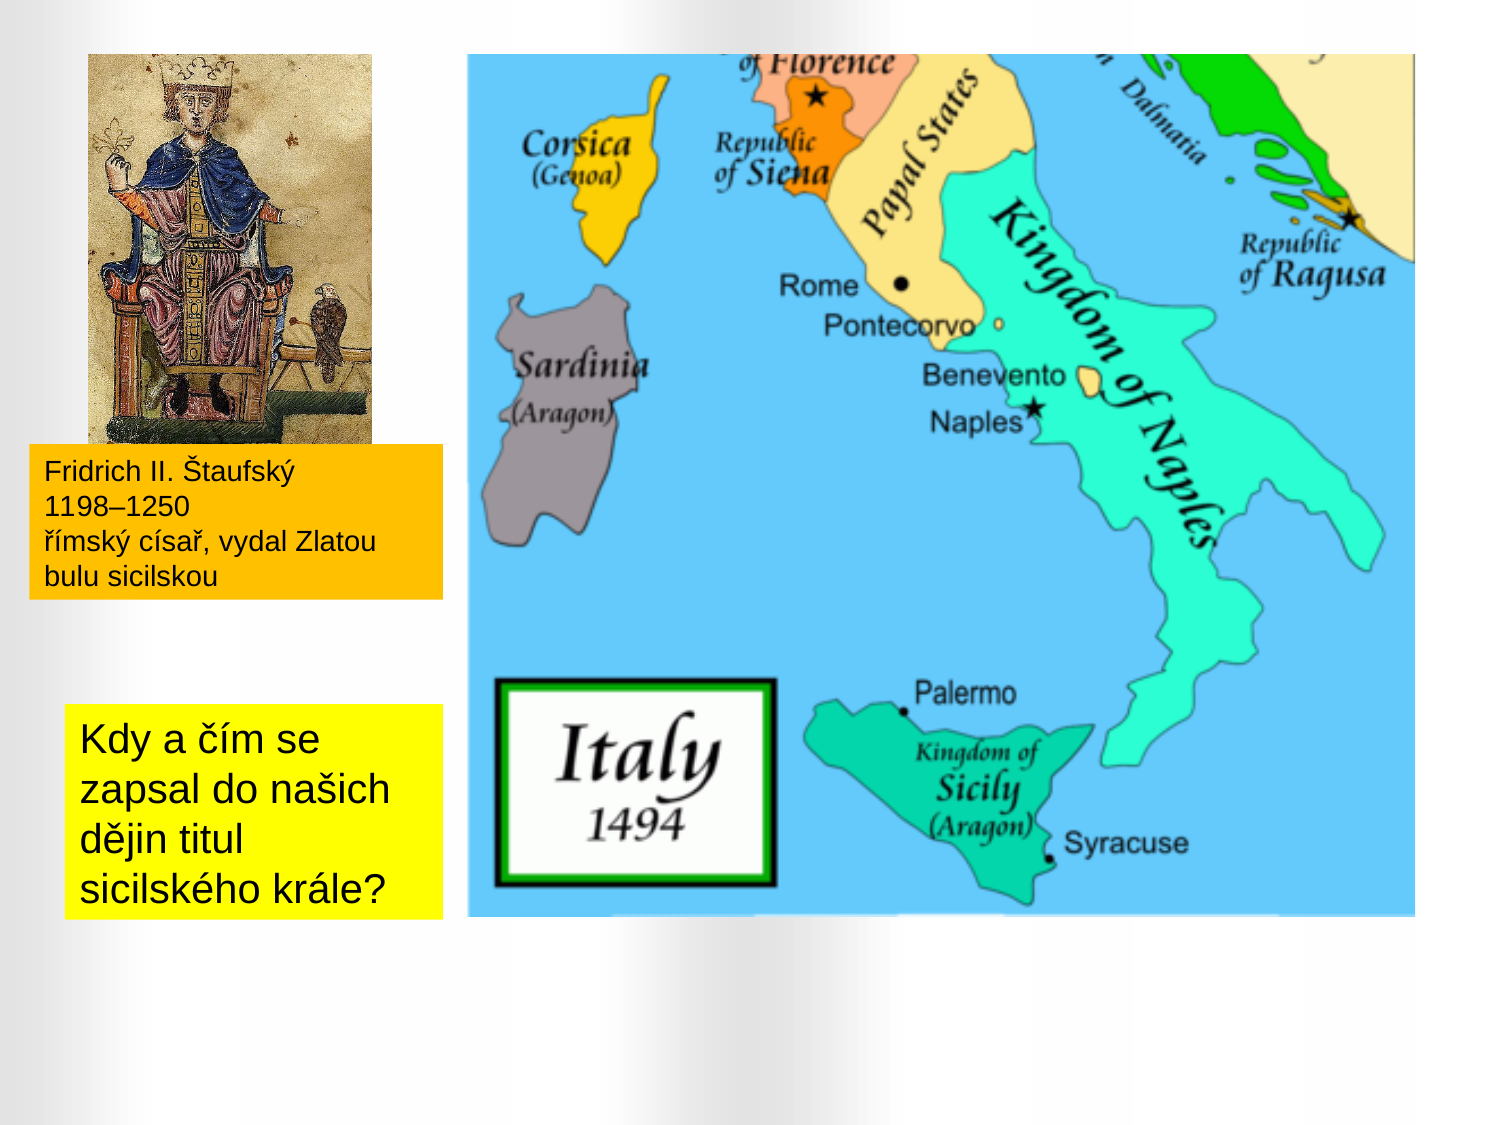

Fridrich II. Štaufský
1198–1250
římský císař, vydal Zlatou bulu sicilskou
Kdy a čím se zapsal do našich dějin titul sicilského krále?